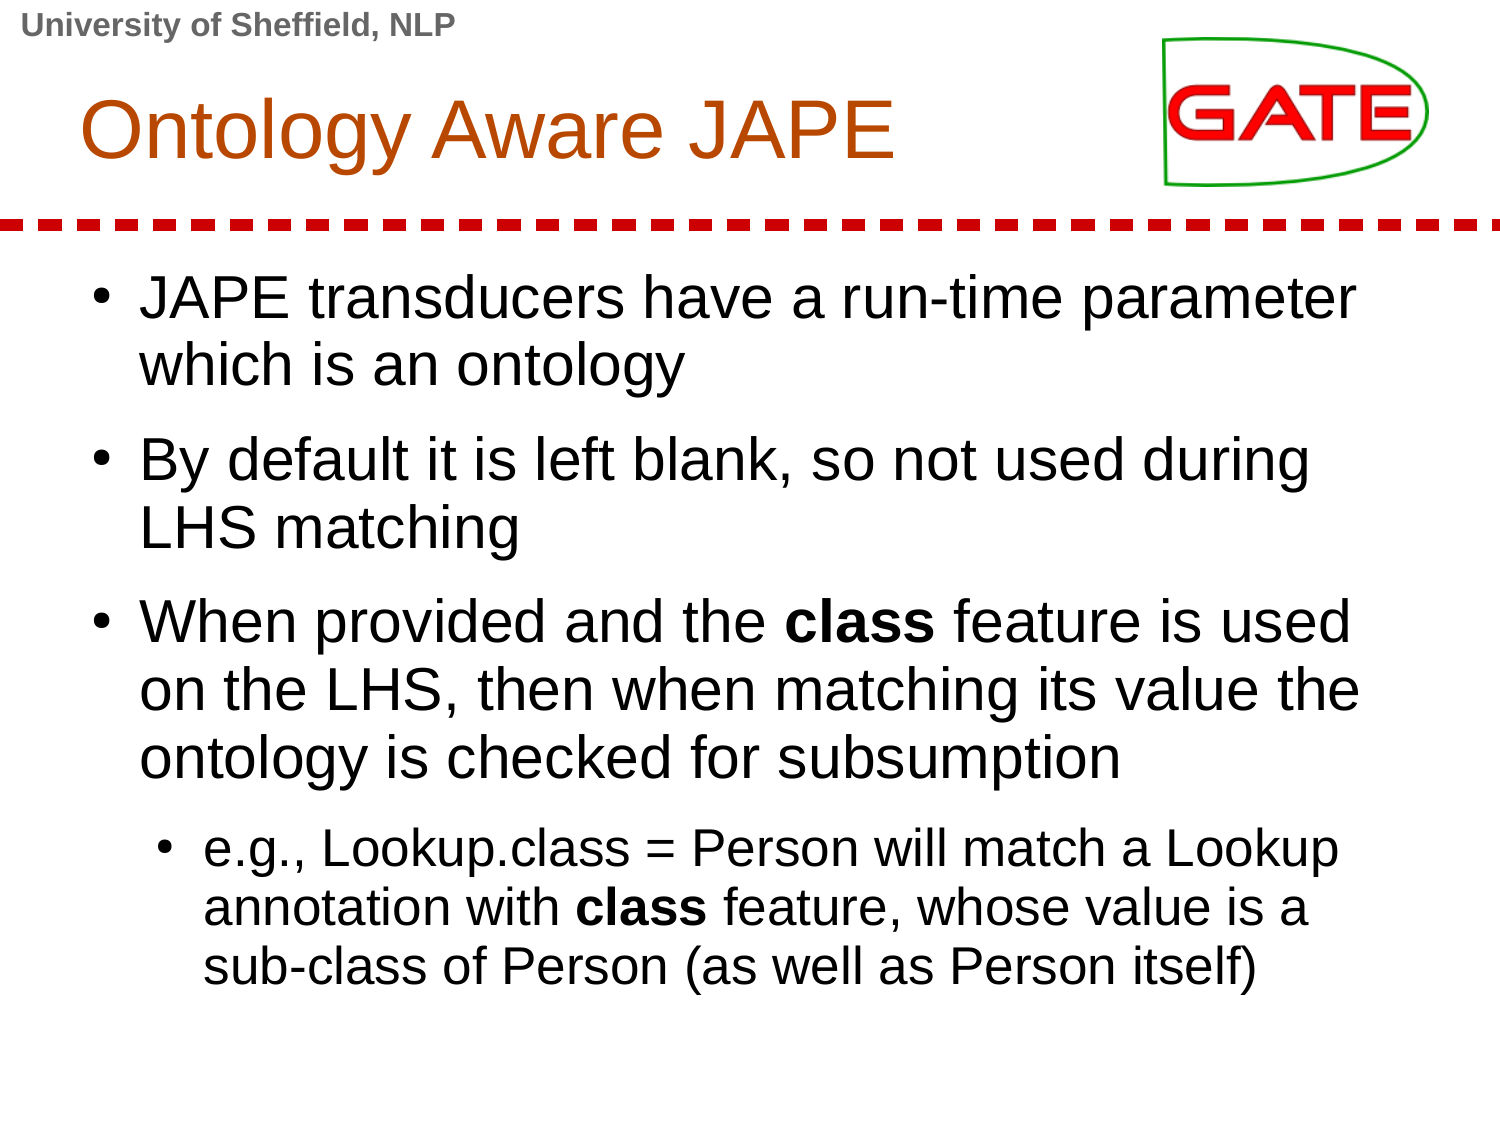

# Ontology Aware JAPE
JAPE transducers have a run-time parameter which is an ontology
By default it is left blank, so not used during LHS matching
When provided and the class feature is used on the LHS, then when matching its value the ontology is checked for subsumption
e.g., Lookup.class = Person will match a Lookup annotation with class feature, whose value is a sub-class of Person (as well as Person itself)